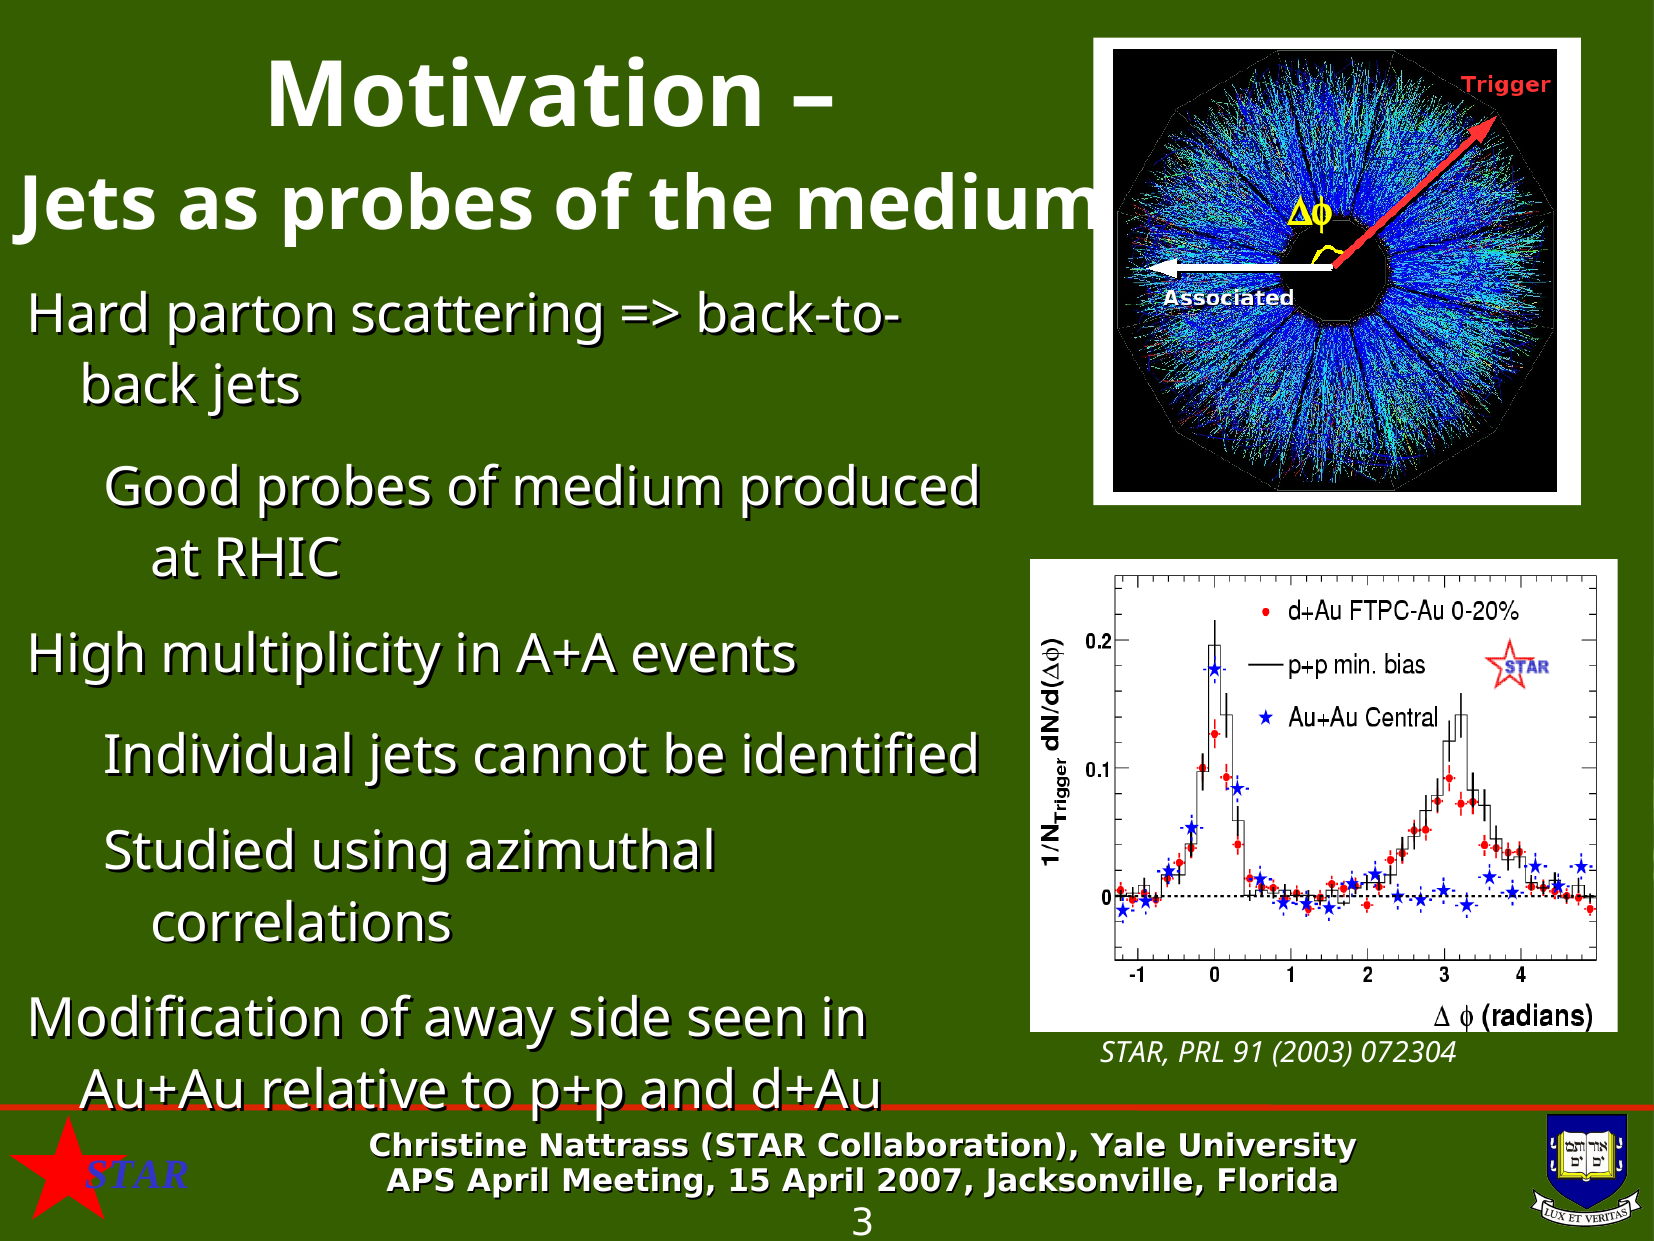

# Motivation – Jets as probes of the medium
Hard parton scattering => back-to-back jets
Good probes of medium produced at RHIC
High multiplicity in A+A events
Individual jets cannot be identified
Studied using azimuthal correlations
Modification of away side seen in Au+Au relative to p+p and d+Au
STAR, PRL 91 (2003) 072304
3